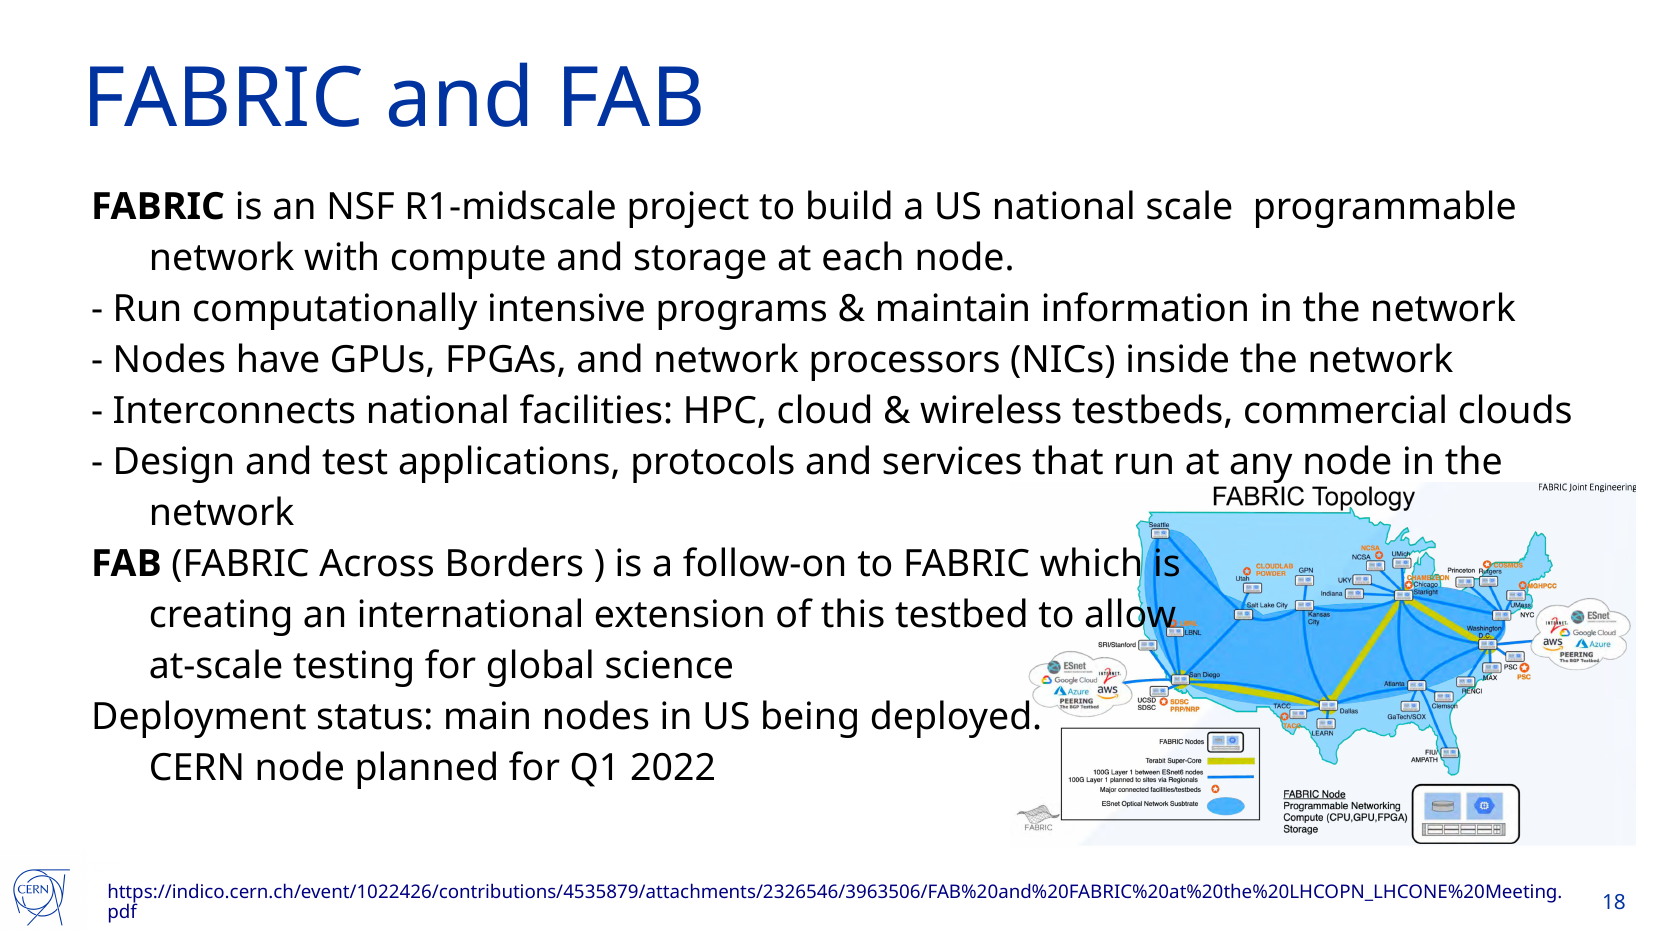

# FABRIC and FAB
FABRIC is an NSF R1-midscale project to build a US national scale programmable network with compute and storage at each node.
- Run computationally intensive programs & maintain information in the network
- Nodes have GPUs, FPGAs, and network processors (NICs) inside the network
- Interconnects national facilities: HPC, cloud & wireless testbeds, commercial clouds
- Design and test applications, protocols and services that run at any node in the network
FAB (FABRIC Across Borders ) is a follow-on to FABRIC which is
creating an international extension of this testbed to allow
at-scale testing for global science
Deployment status: main nodes in US being deployed.
CERN node planned for Q1 2022
18
https://indico.cern.ch/event/1022426/contributions/4535879/attachments/2326546/3963506/FAB%20and%20FABRIC%20at%20the%20LHCOPN_LHCONE%20Meeting.pdf